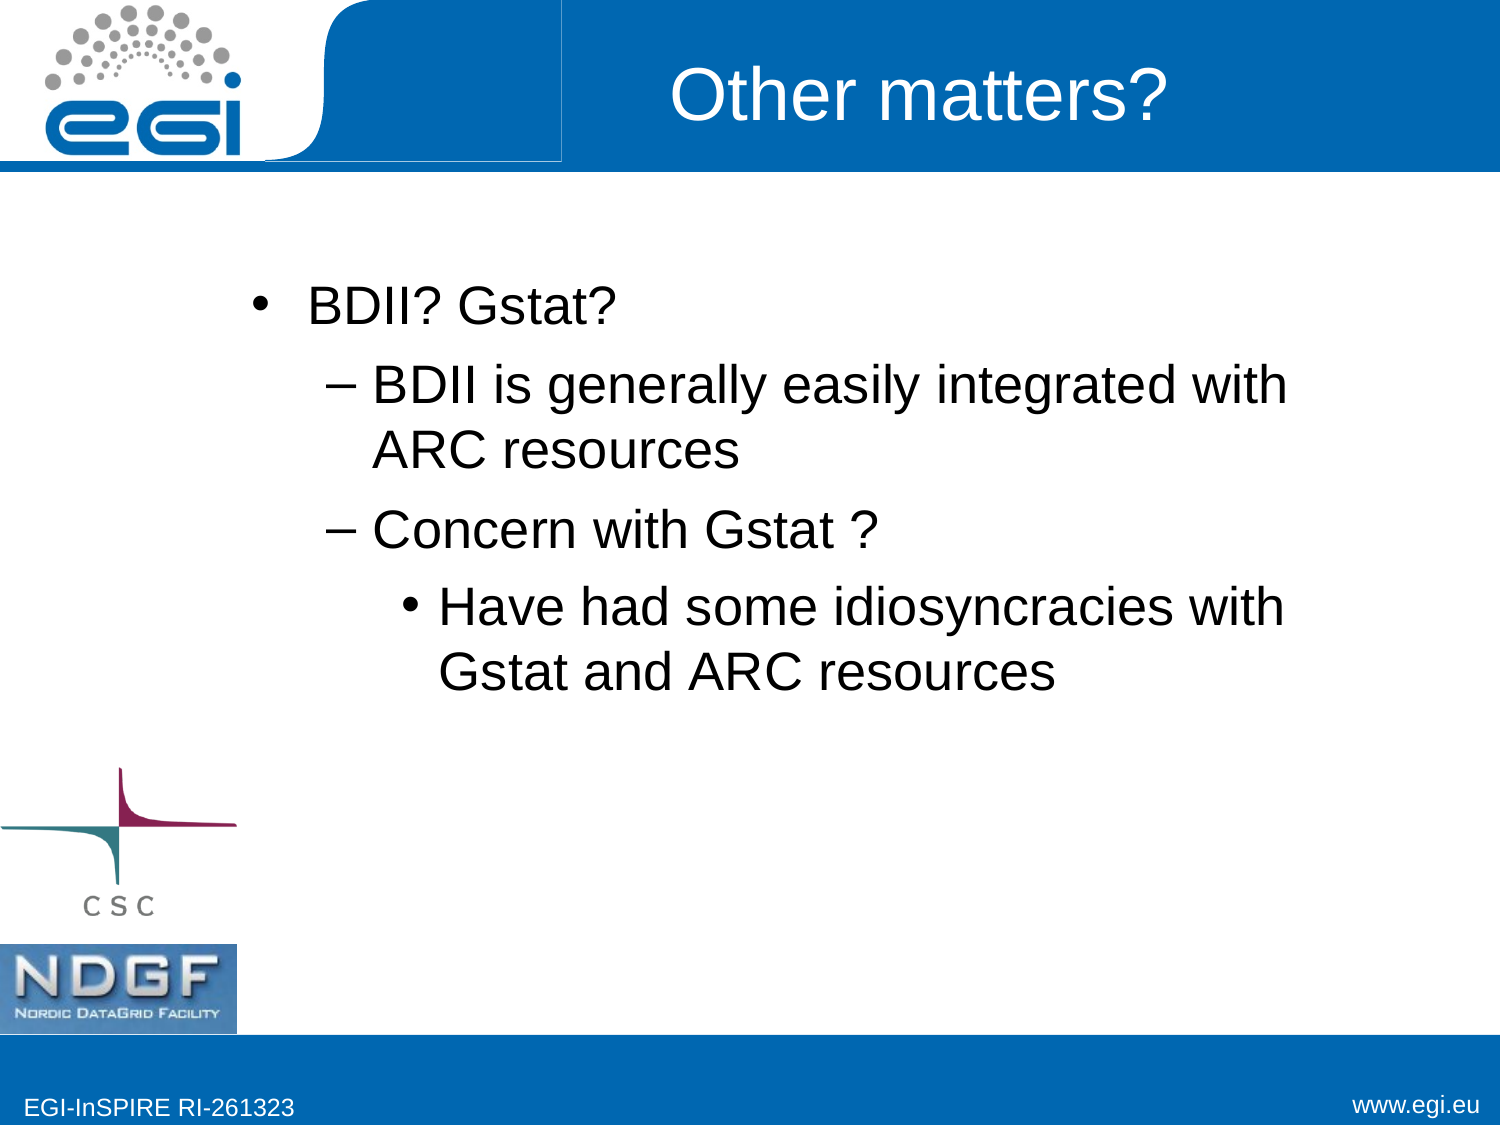

# Other matters?
BDII? Gstat?
BDII is generally easily integrated with ARC resources
Concern with Gstat ?
Have had some idiosyncracies with Gstat and ARC resources